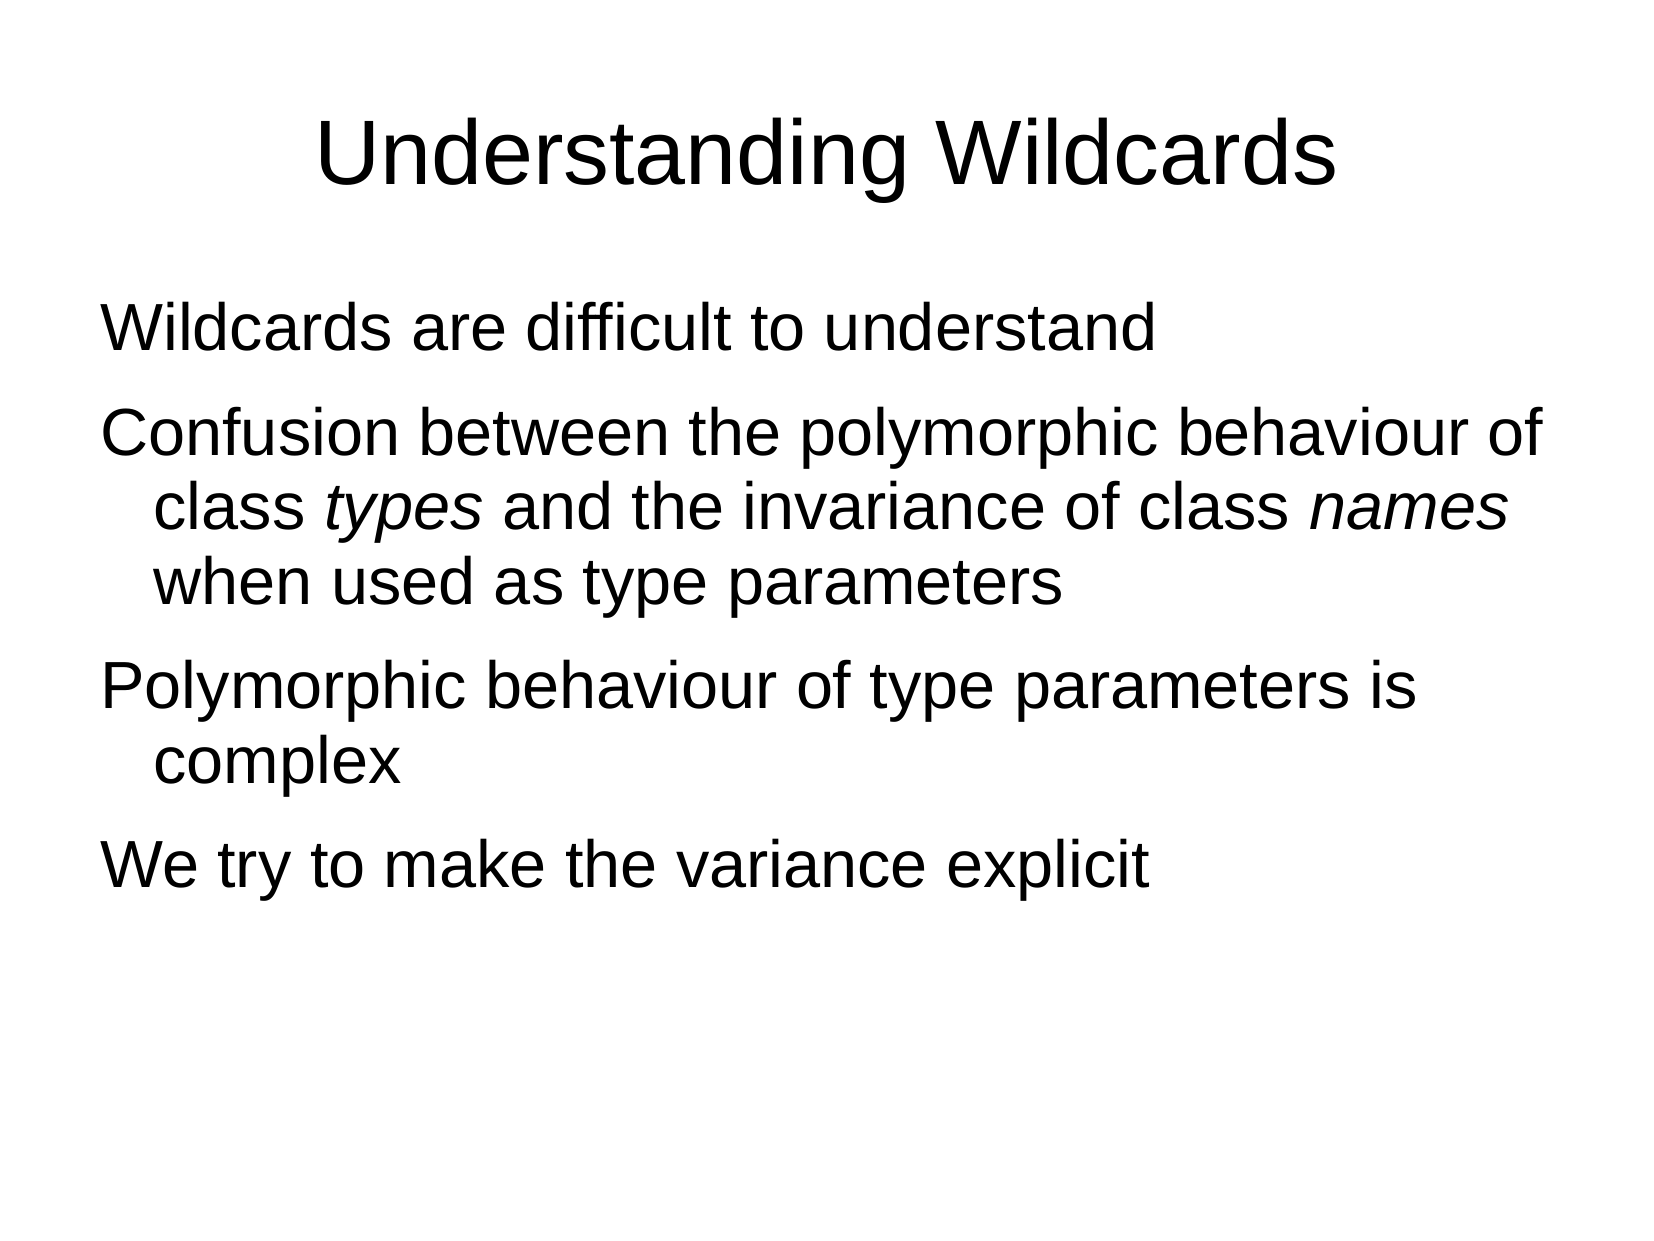

# Understanding Wildcards
Wildcards are difficult to understand
Confusion between the polymorphic behaviour of class types and the invariance of class names when used as type parameters
Polymorphic behaviour of type parameters is complex
We try to make the variance explicit